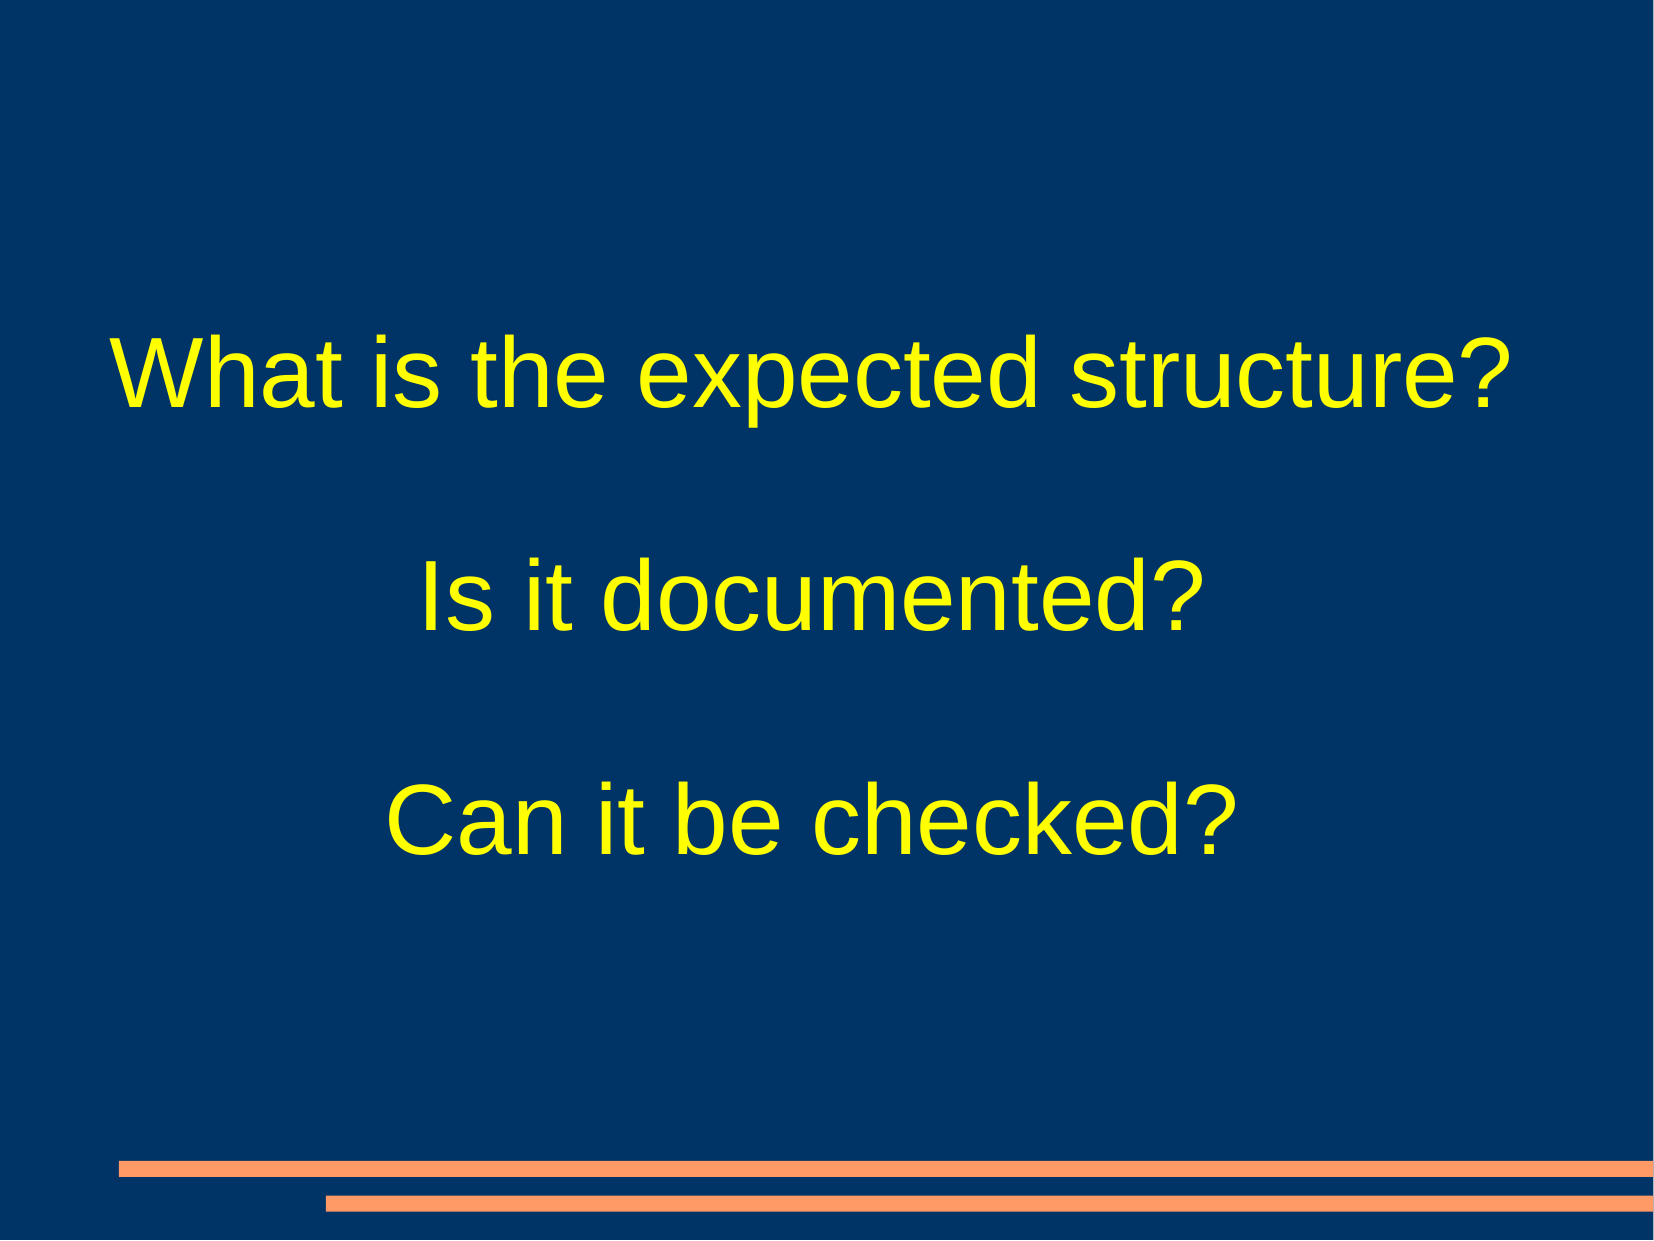

What is the expected structure?
Is it documented?
Can it be checked?